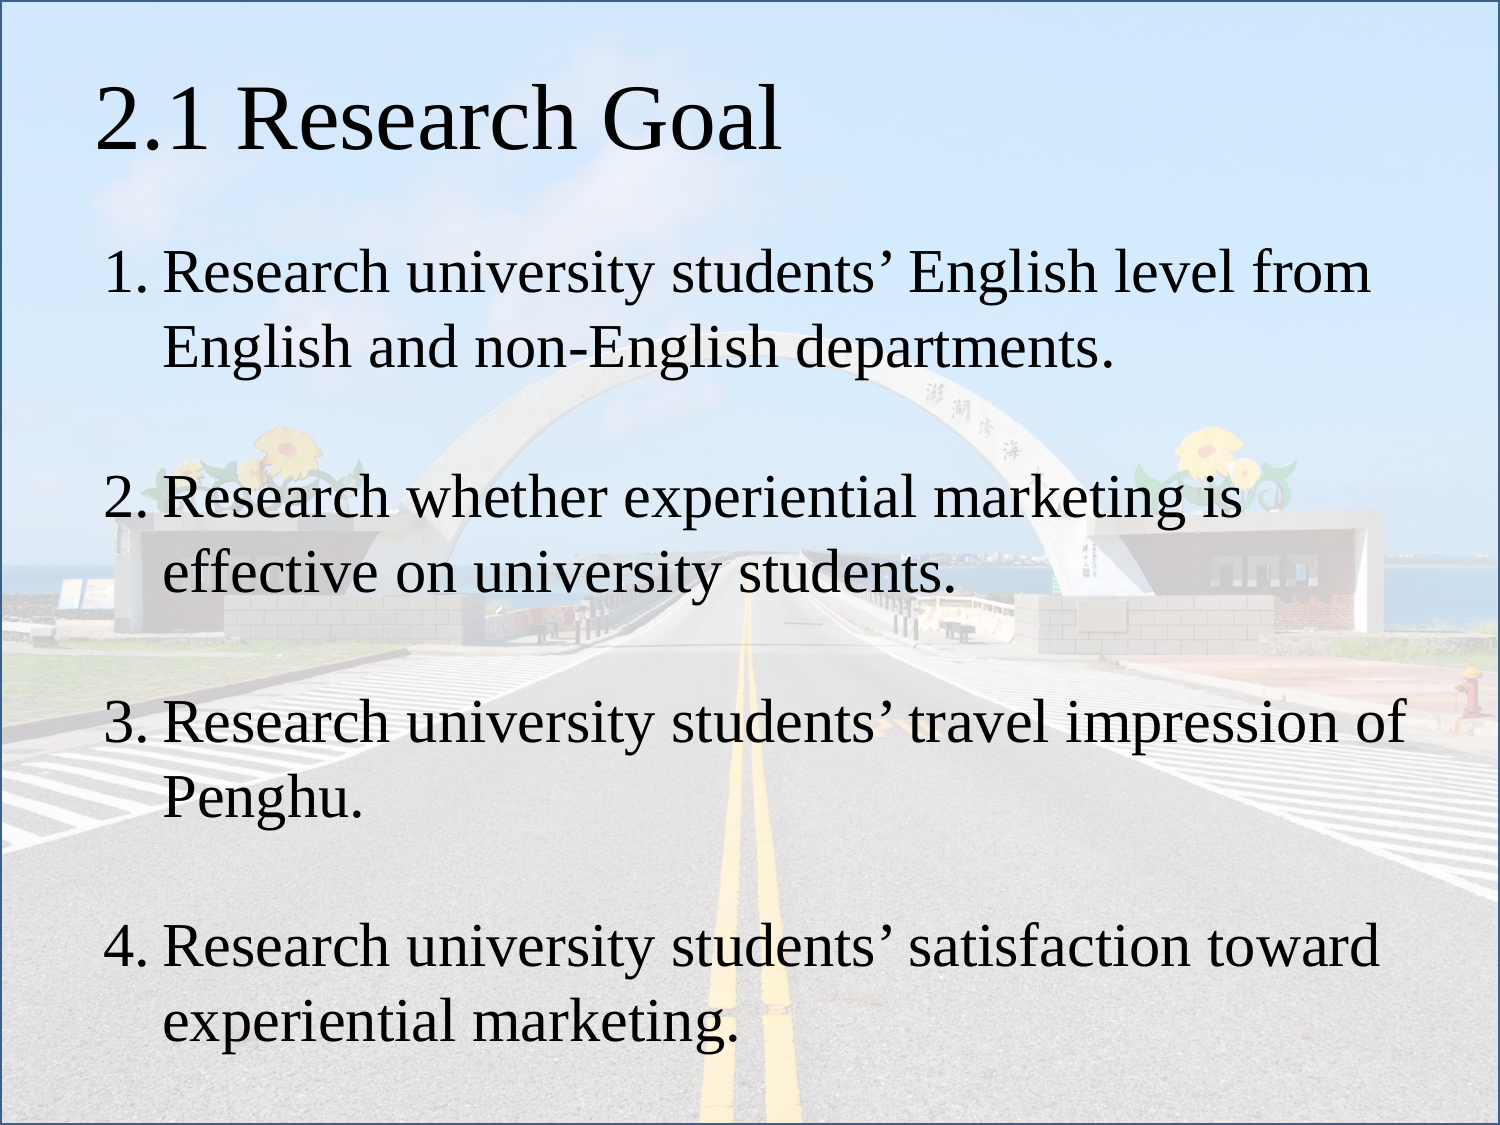

2.1 Research Goal
Research university students’ English level from English and non-English departments.
Research whether experiential marketing is effective on university students.
Research university students’ travel impression of Penghu.
Research university students’ satisfaction toward experiential marketing.